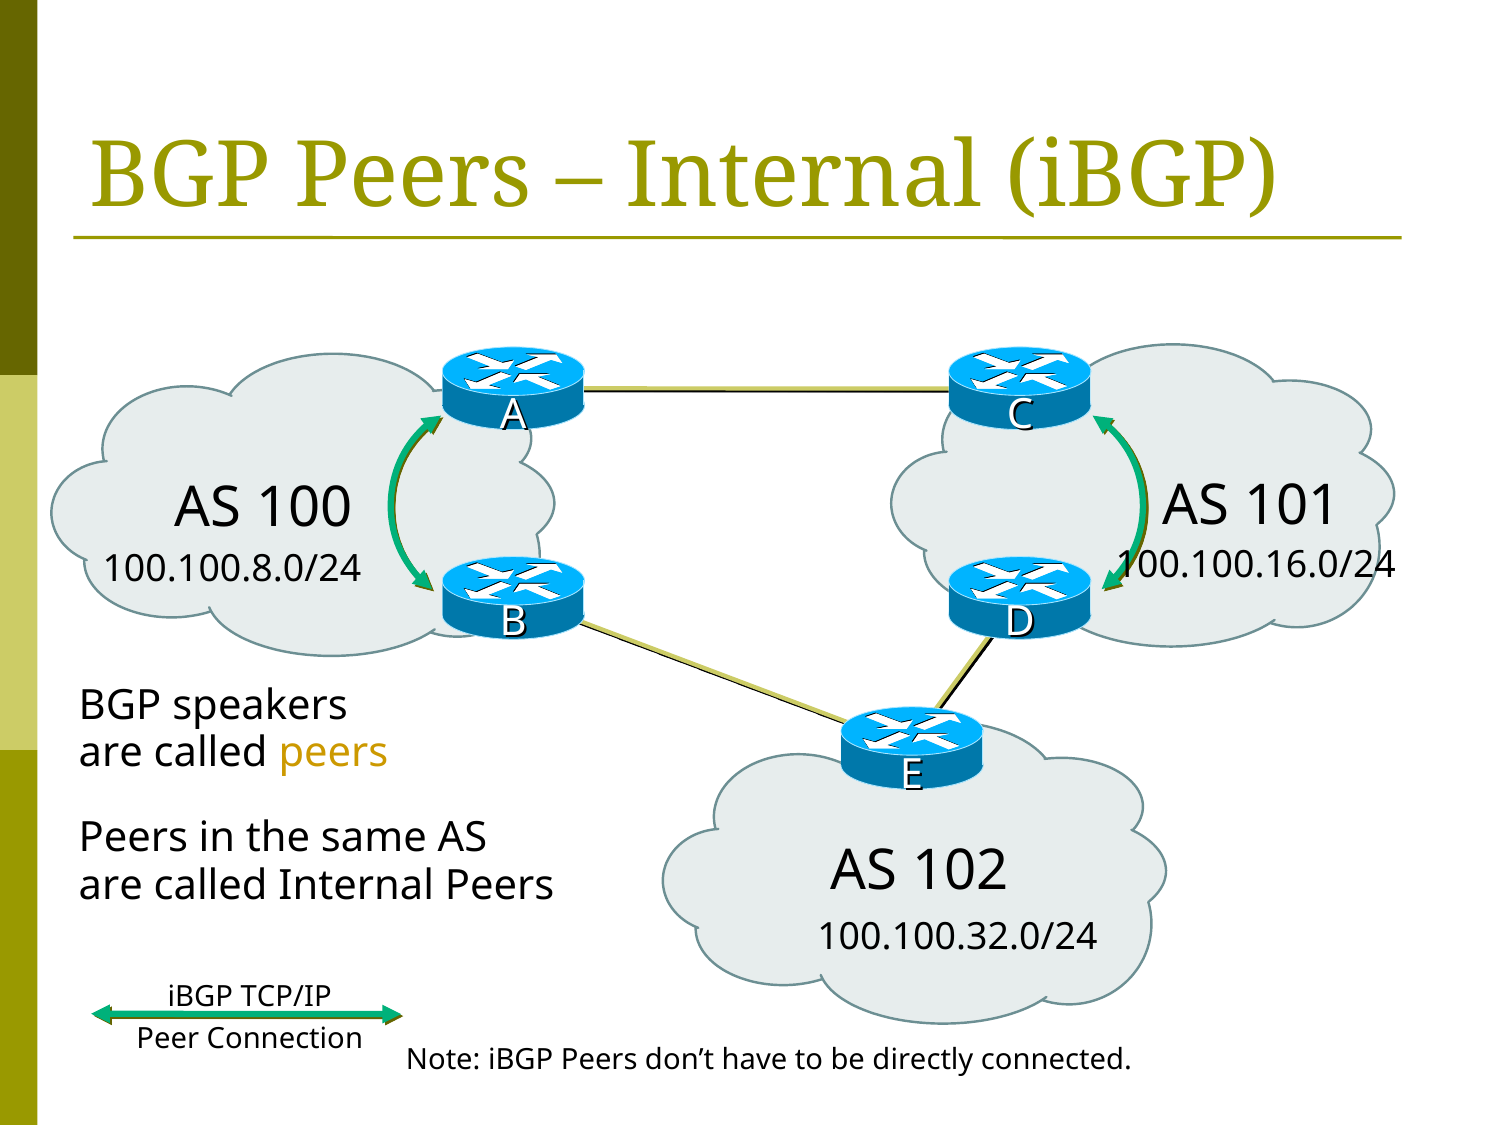

# BGP Peers – Internal (iBGP)
A
C
AS 101
AS 100
100.100.16.0/24
100.100.8.0/24
B
D
BGP speakers
are called peers
E
Peers in the same AS
are called Internal Peers
AS 102
100.100.32.0/24
iBGP TCP/IP
Peer Connection
Note: iBGP Peers don’t have to be directly connected.